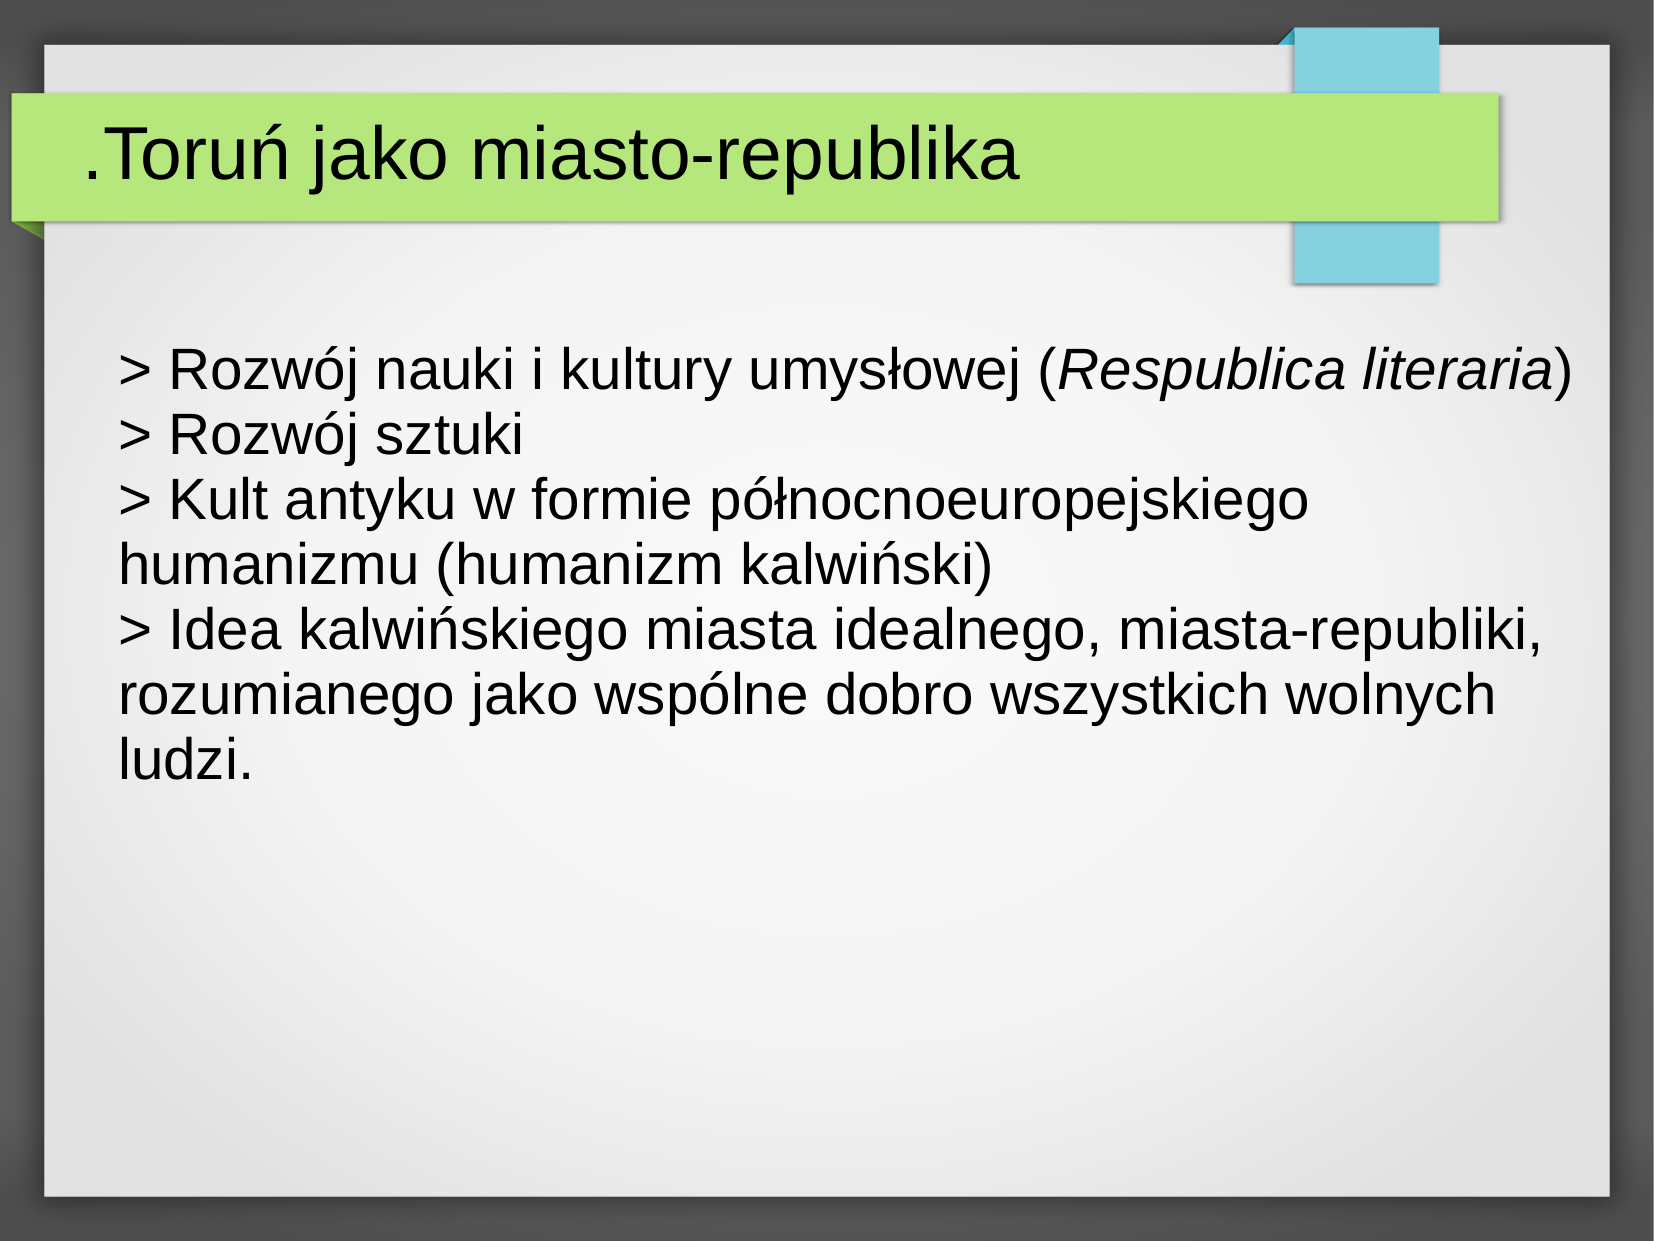

# .Toruń jako miasto-republika
> Rozwój nauki i kultury umysłowej (Respublica literaria)
> Rozwój sztuki
> Kult antyku w formie północnoeuropejskiego humanizmu (humanizm kalwiński)
> Idea kalwińskiego miasta idealnego, miasta-republiki, rozumianego jako wspólne dobro wszystkich wolnych ludzi.